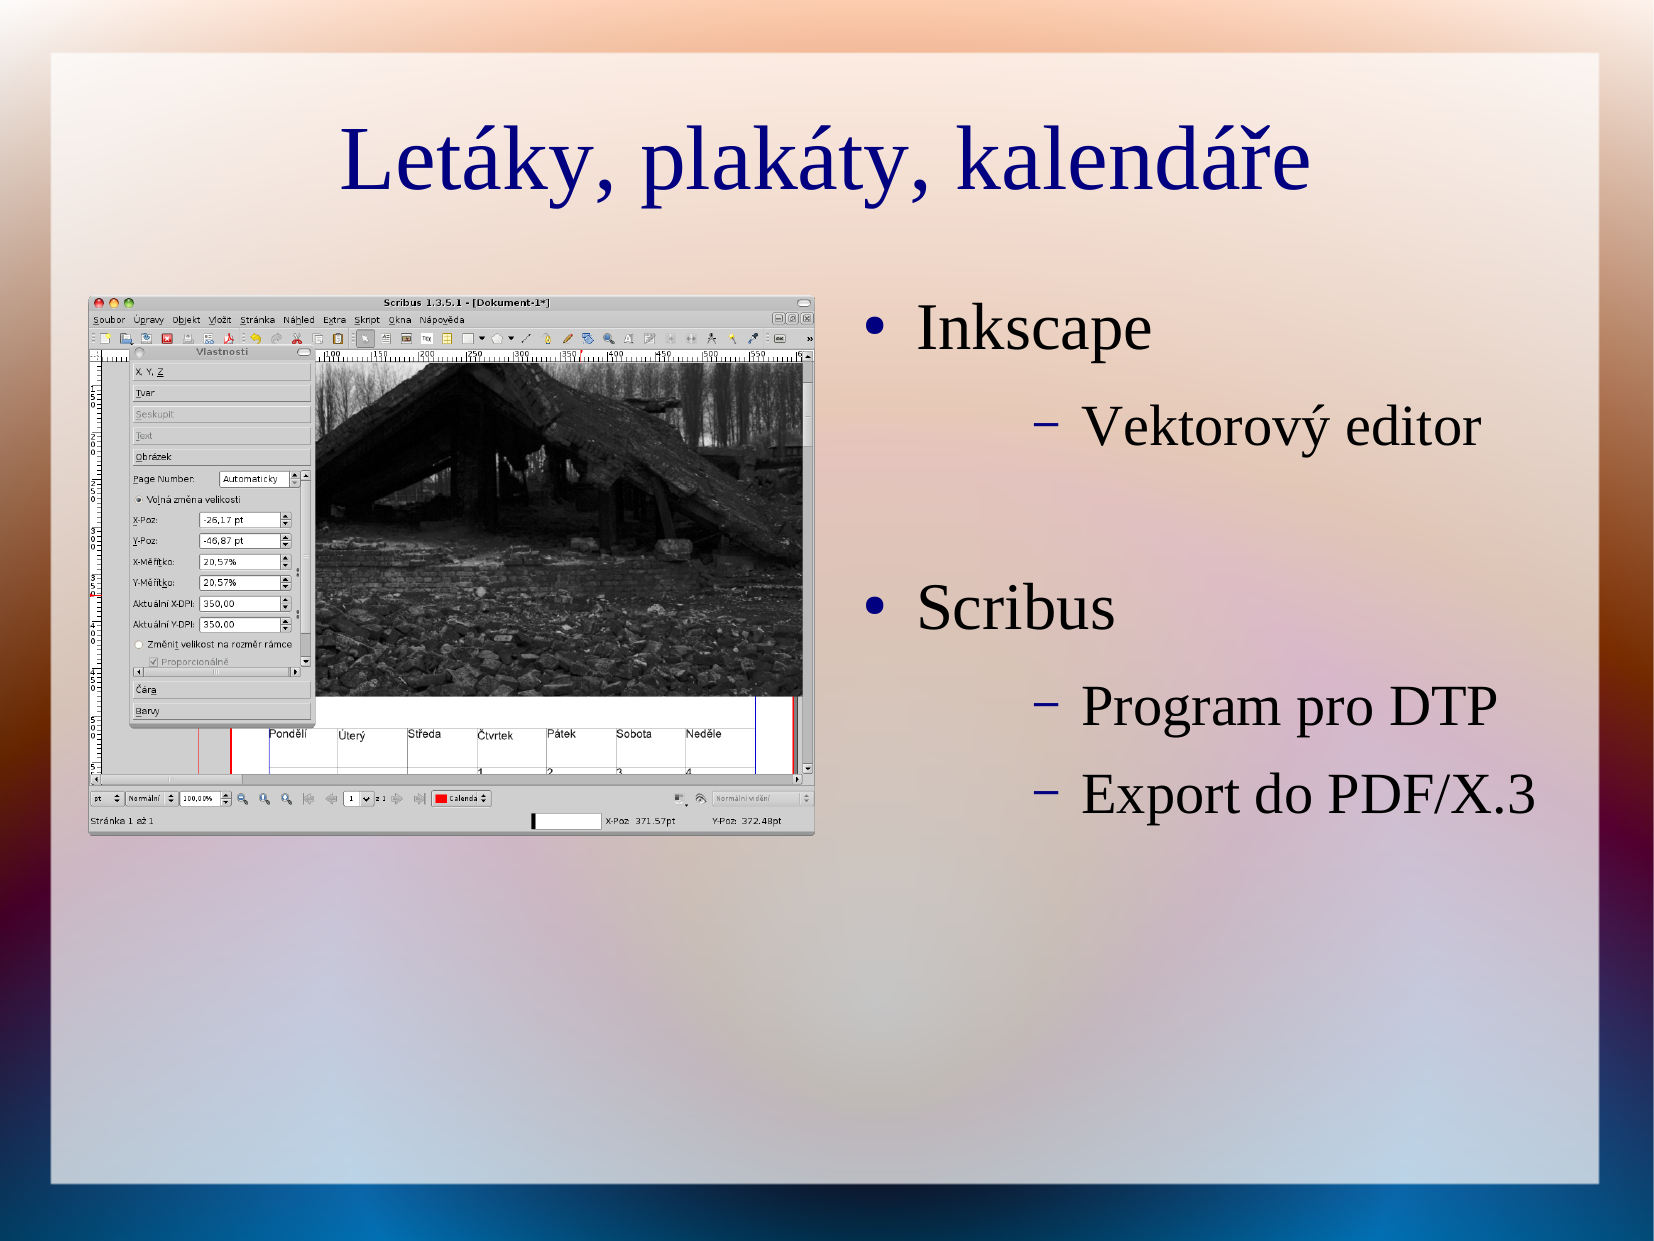

# Letáky, plakáty, kalendáře
Inkscape
Vektorový editor
Scribus
Program pro DTP
Export do PDF/X.3